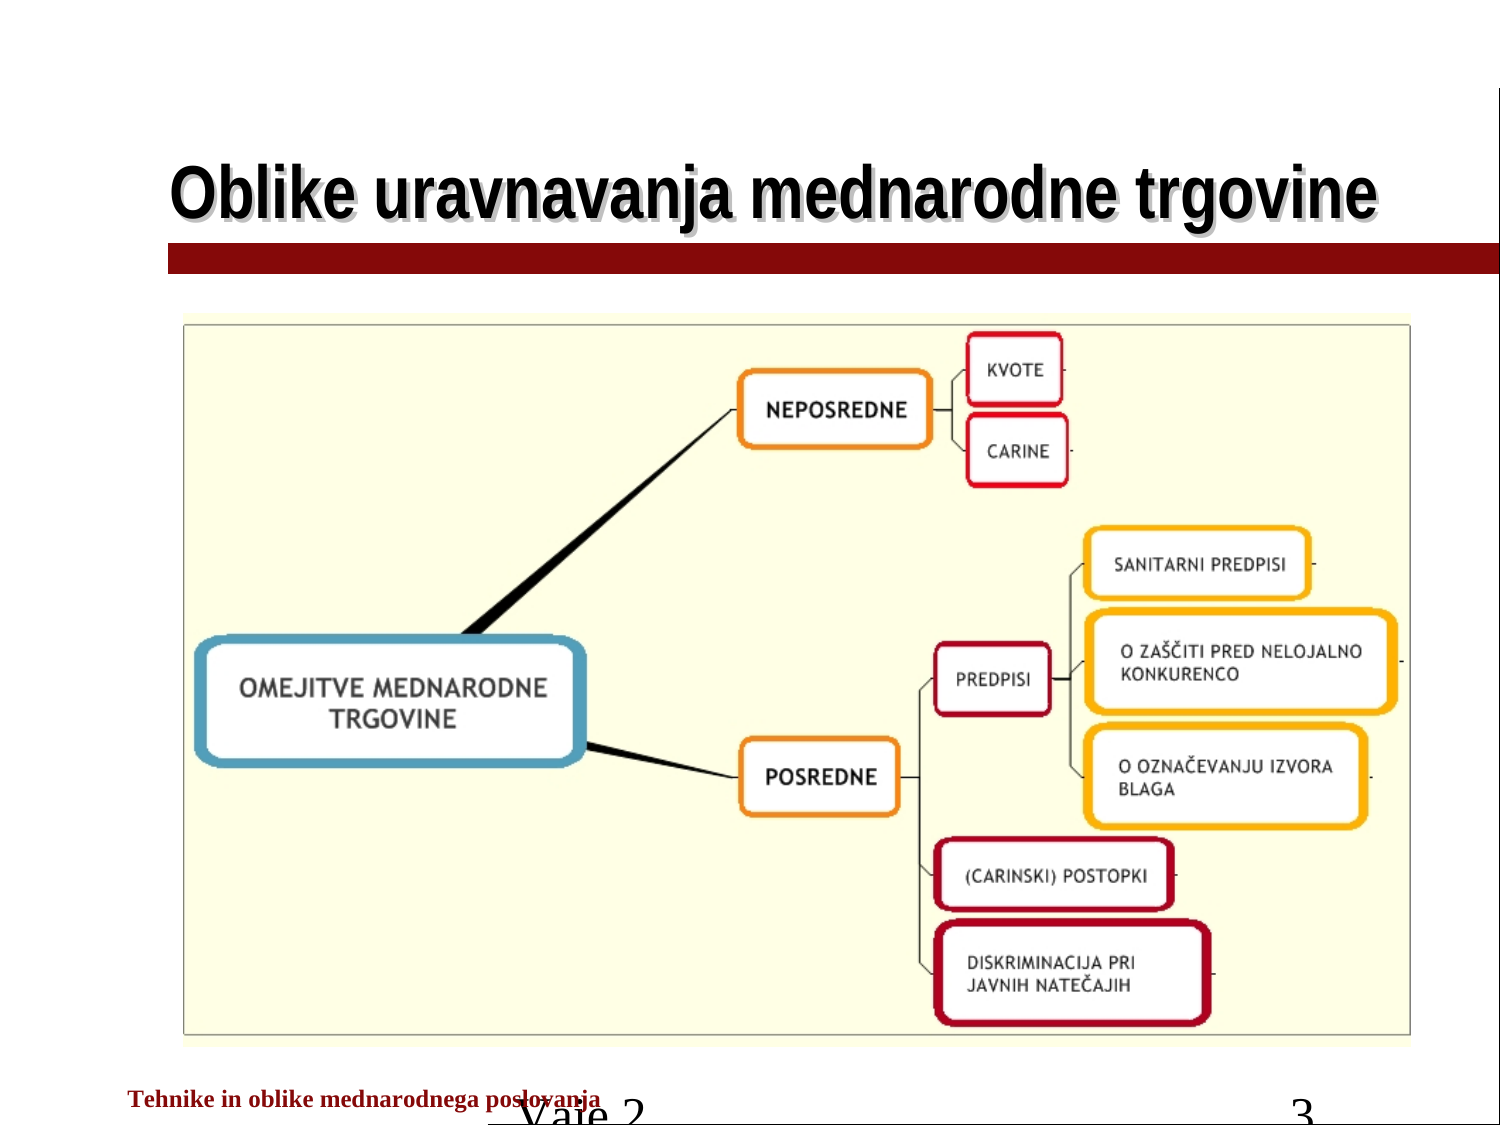

# Oblike uravnavanja mednarodne trgovine
Vaje 1
3